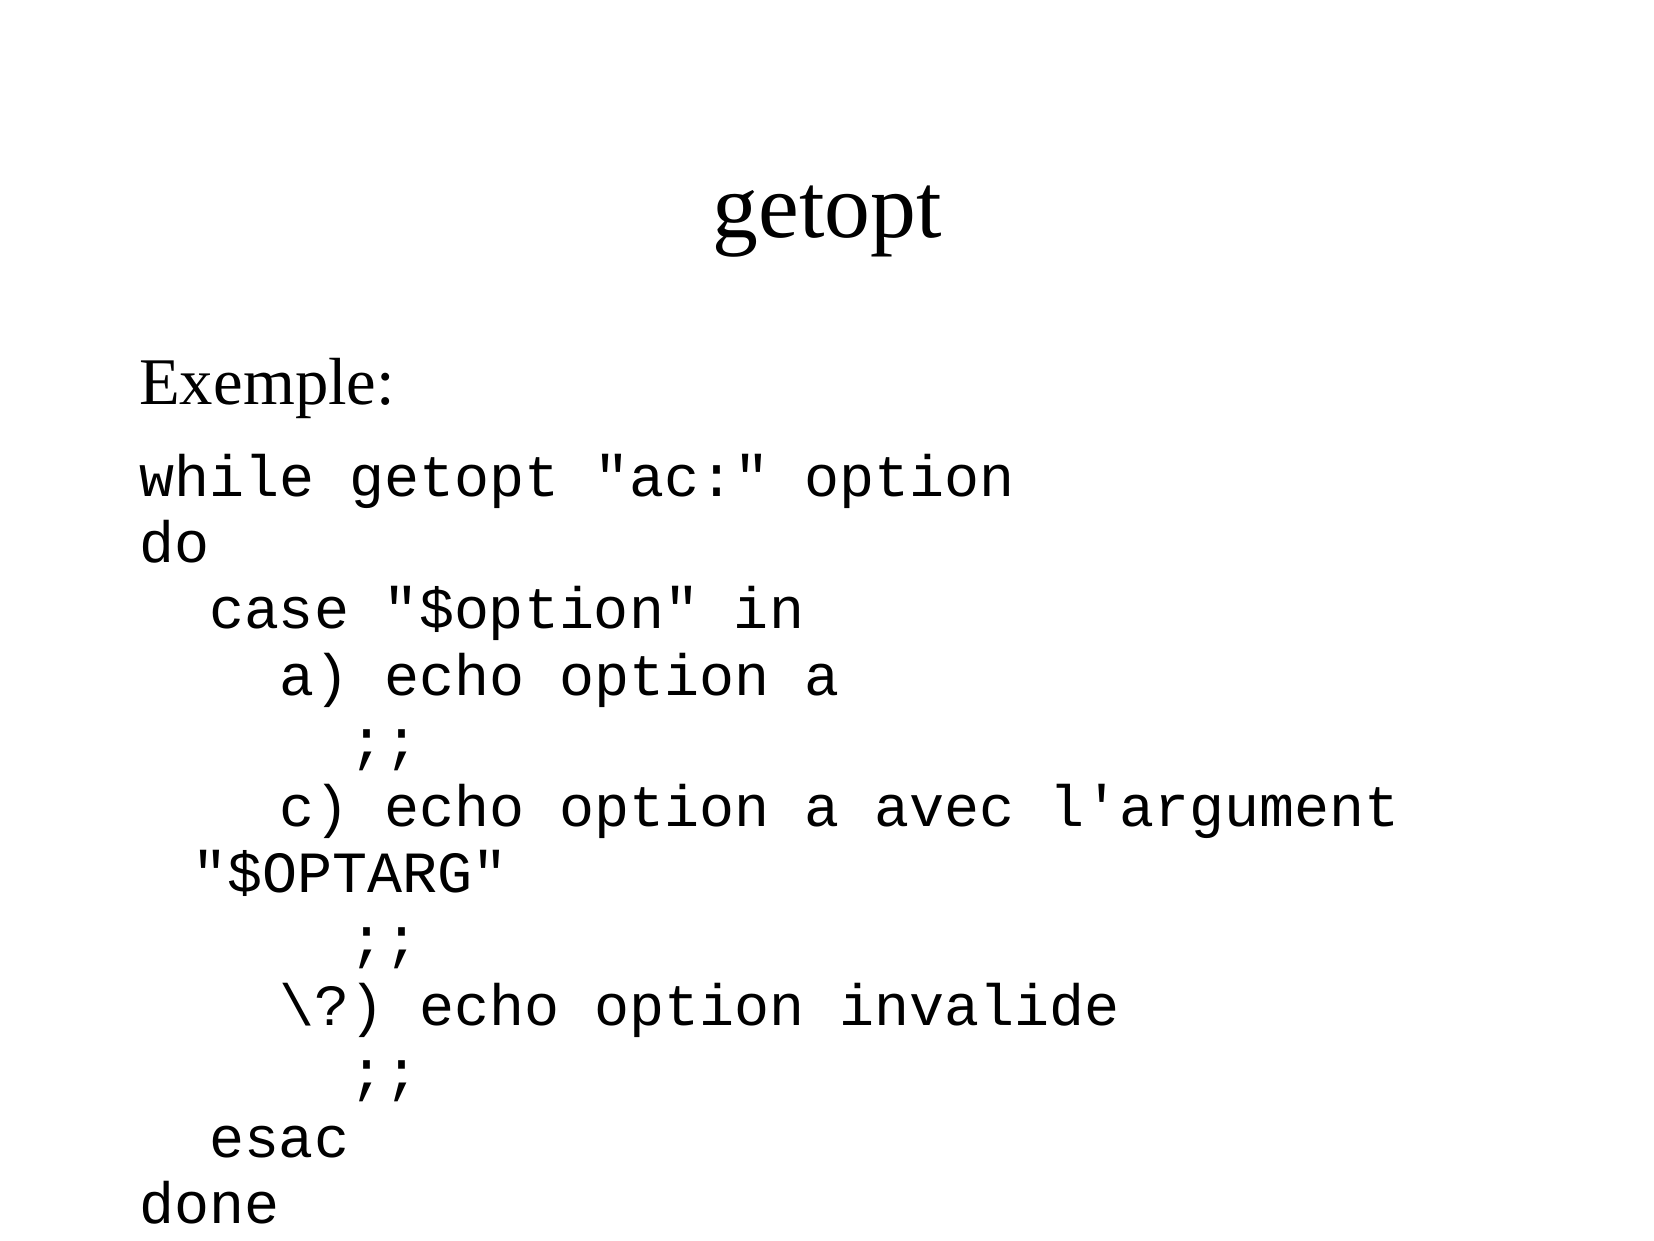

# getopt
Exemple:
while getopt "ac:" option
do
 case "$option" in
 a) echo option a
 ;;
 c) echo option a avec l'argument "$OPTARG"
 ;;
 \?) echo option invalide
 ;;
 esac
done